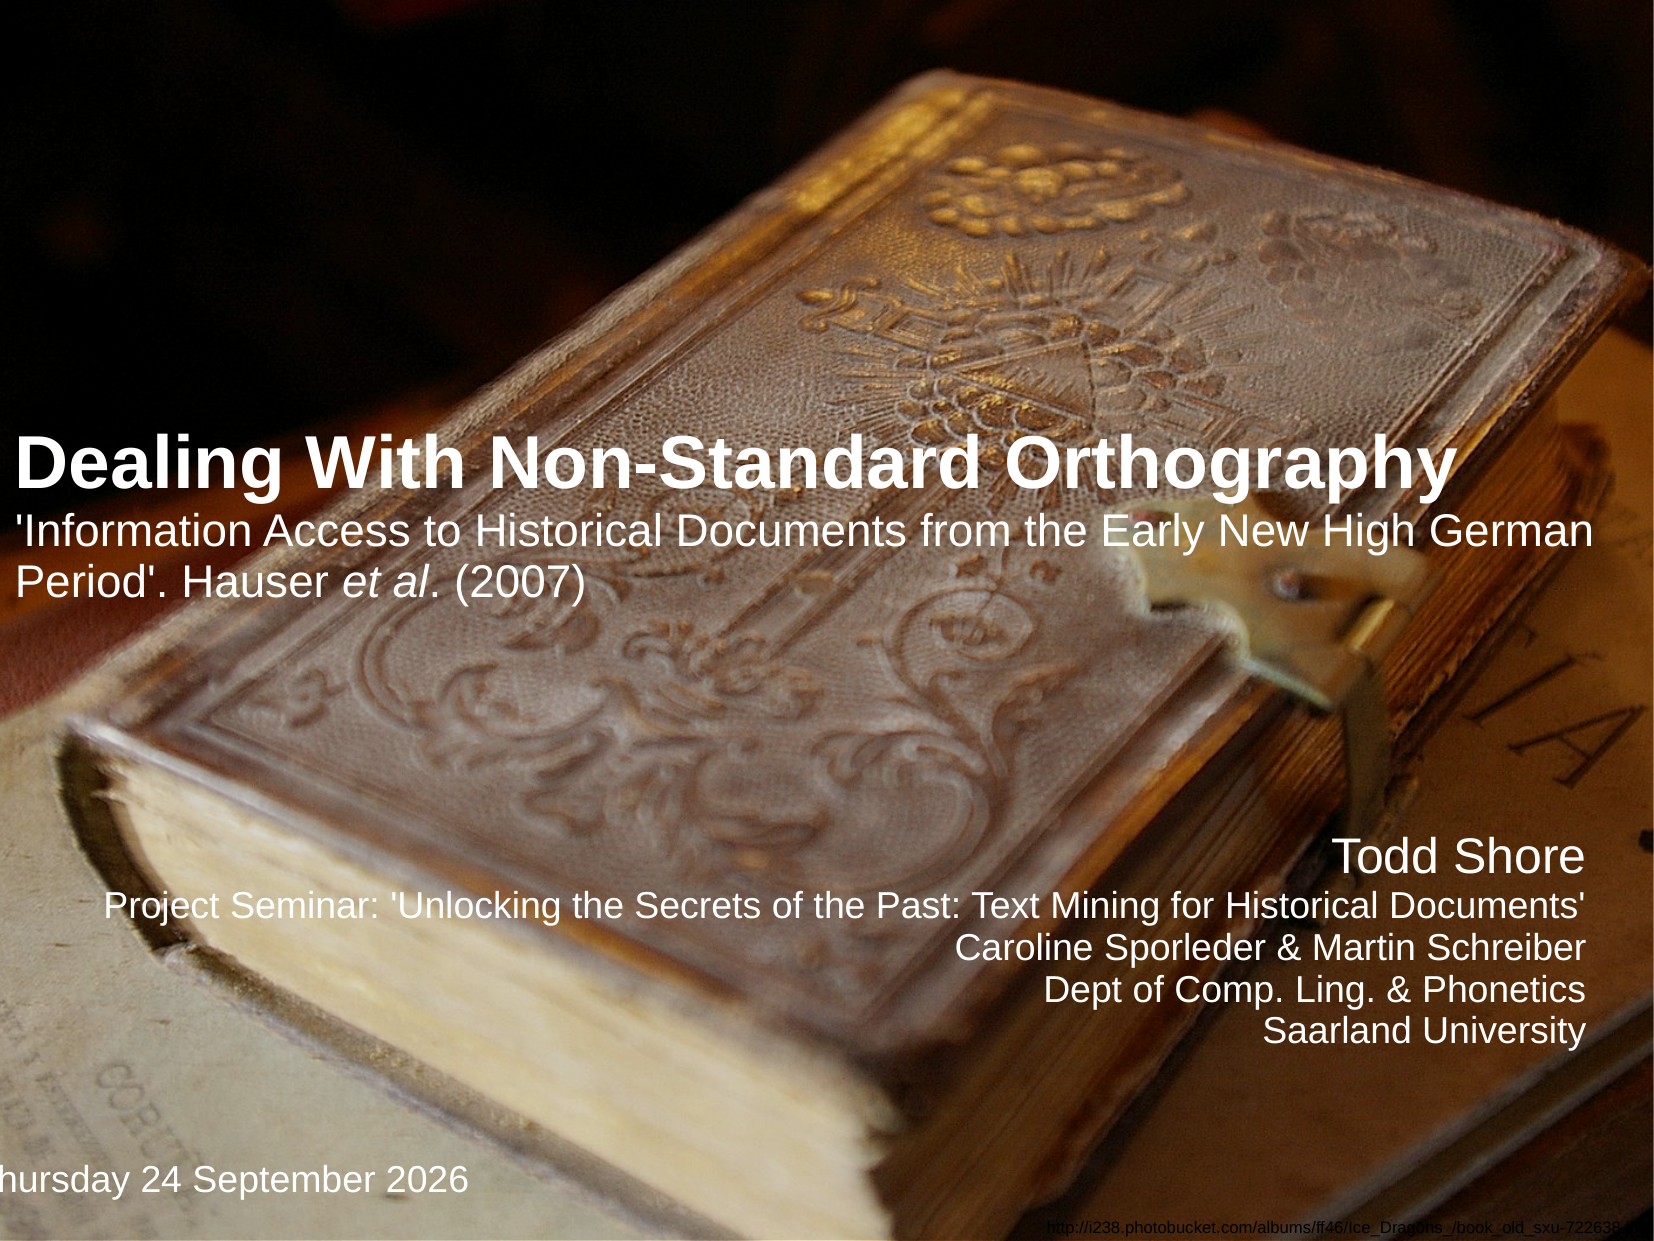

Dealing With Non-Standard Orthography
'Information Access to Historical Documents from the Early New High German Period'. Hauser et al. (2007)
Todd Shore
Project Seminar: 'Unlocking the Secrets of the Past: Text Mining for Historical Documents'
Caroline Sporleder & Martin Schreiber
Dept of Comp. Ling. & Phonetics
Saarland University
http://i238.photobucket.com/albums/ff46/Ice_Dragons_/book_old_sxu-722638.jpg